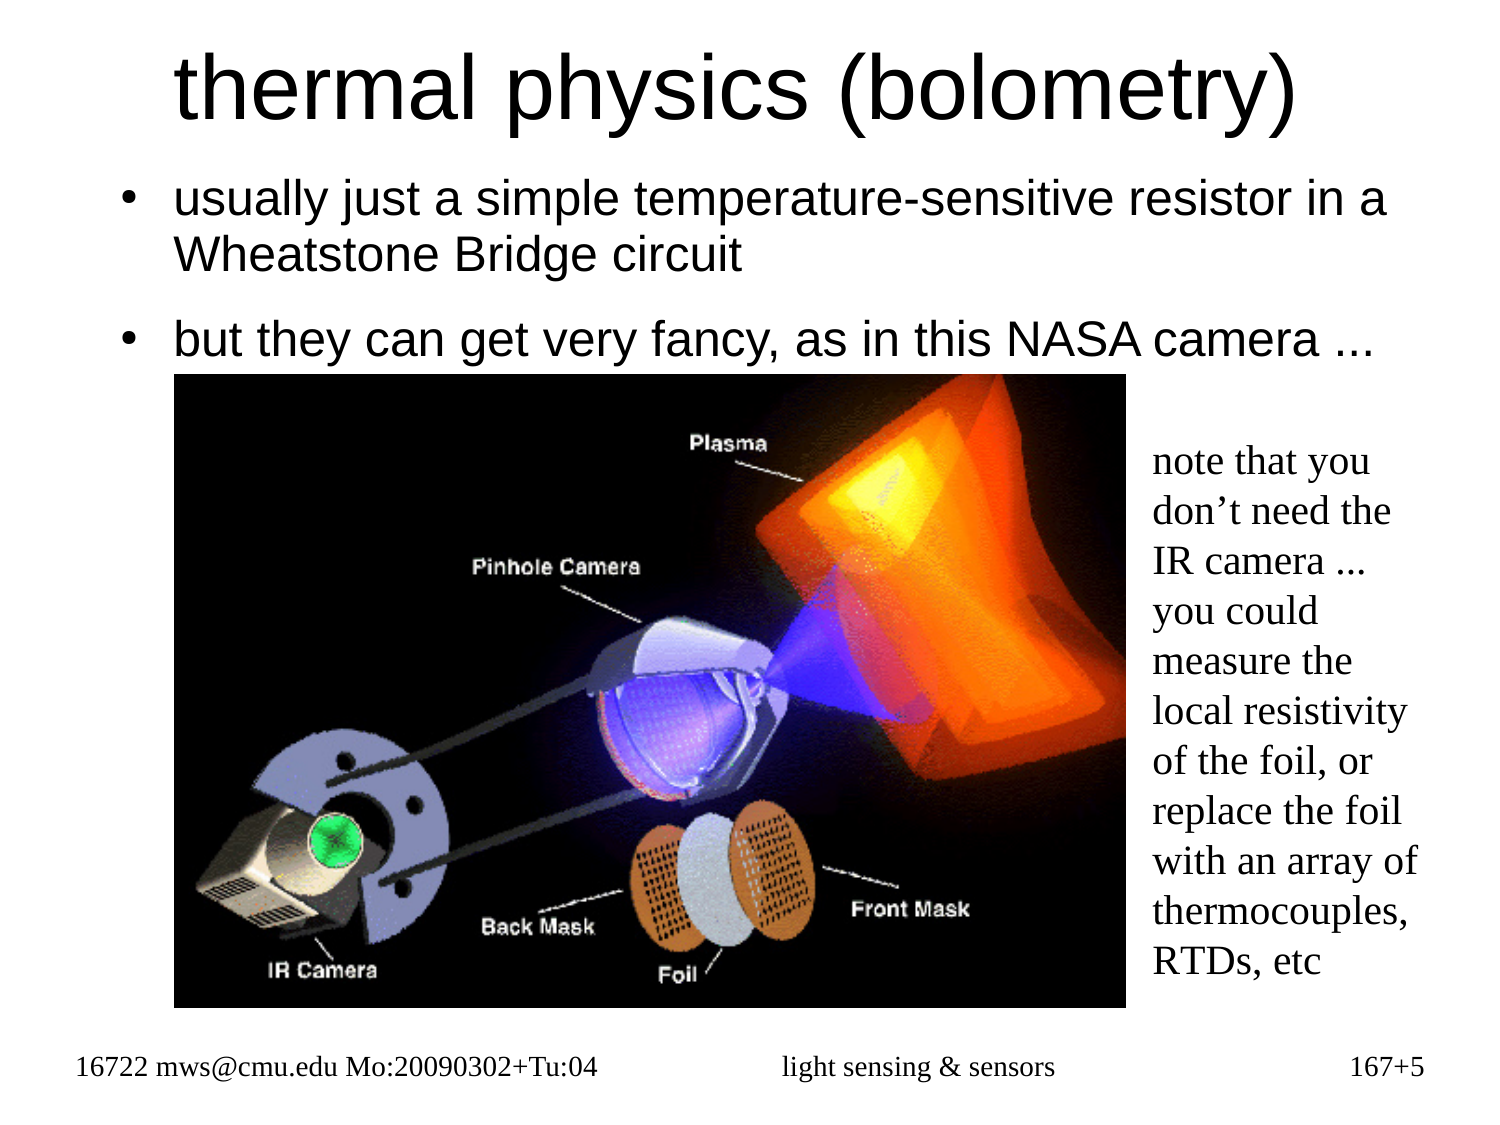

# thermal physics (bolometry)
usually just a simple temperature-sensitive resistor in a Wheatstone Bridge circuit
but they can get very fancy, as in this NASA camera ...
note that you
don’t need the
IR camera ...
you could
measure the
local resistivity
of the foil, or
replace the foil
with an array of thermocouples,
RTDs, etc
16722 mws@cmu.edu Mo:20090302+Tu:04
light sensing & sensors
5